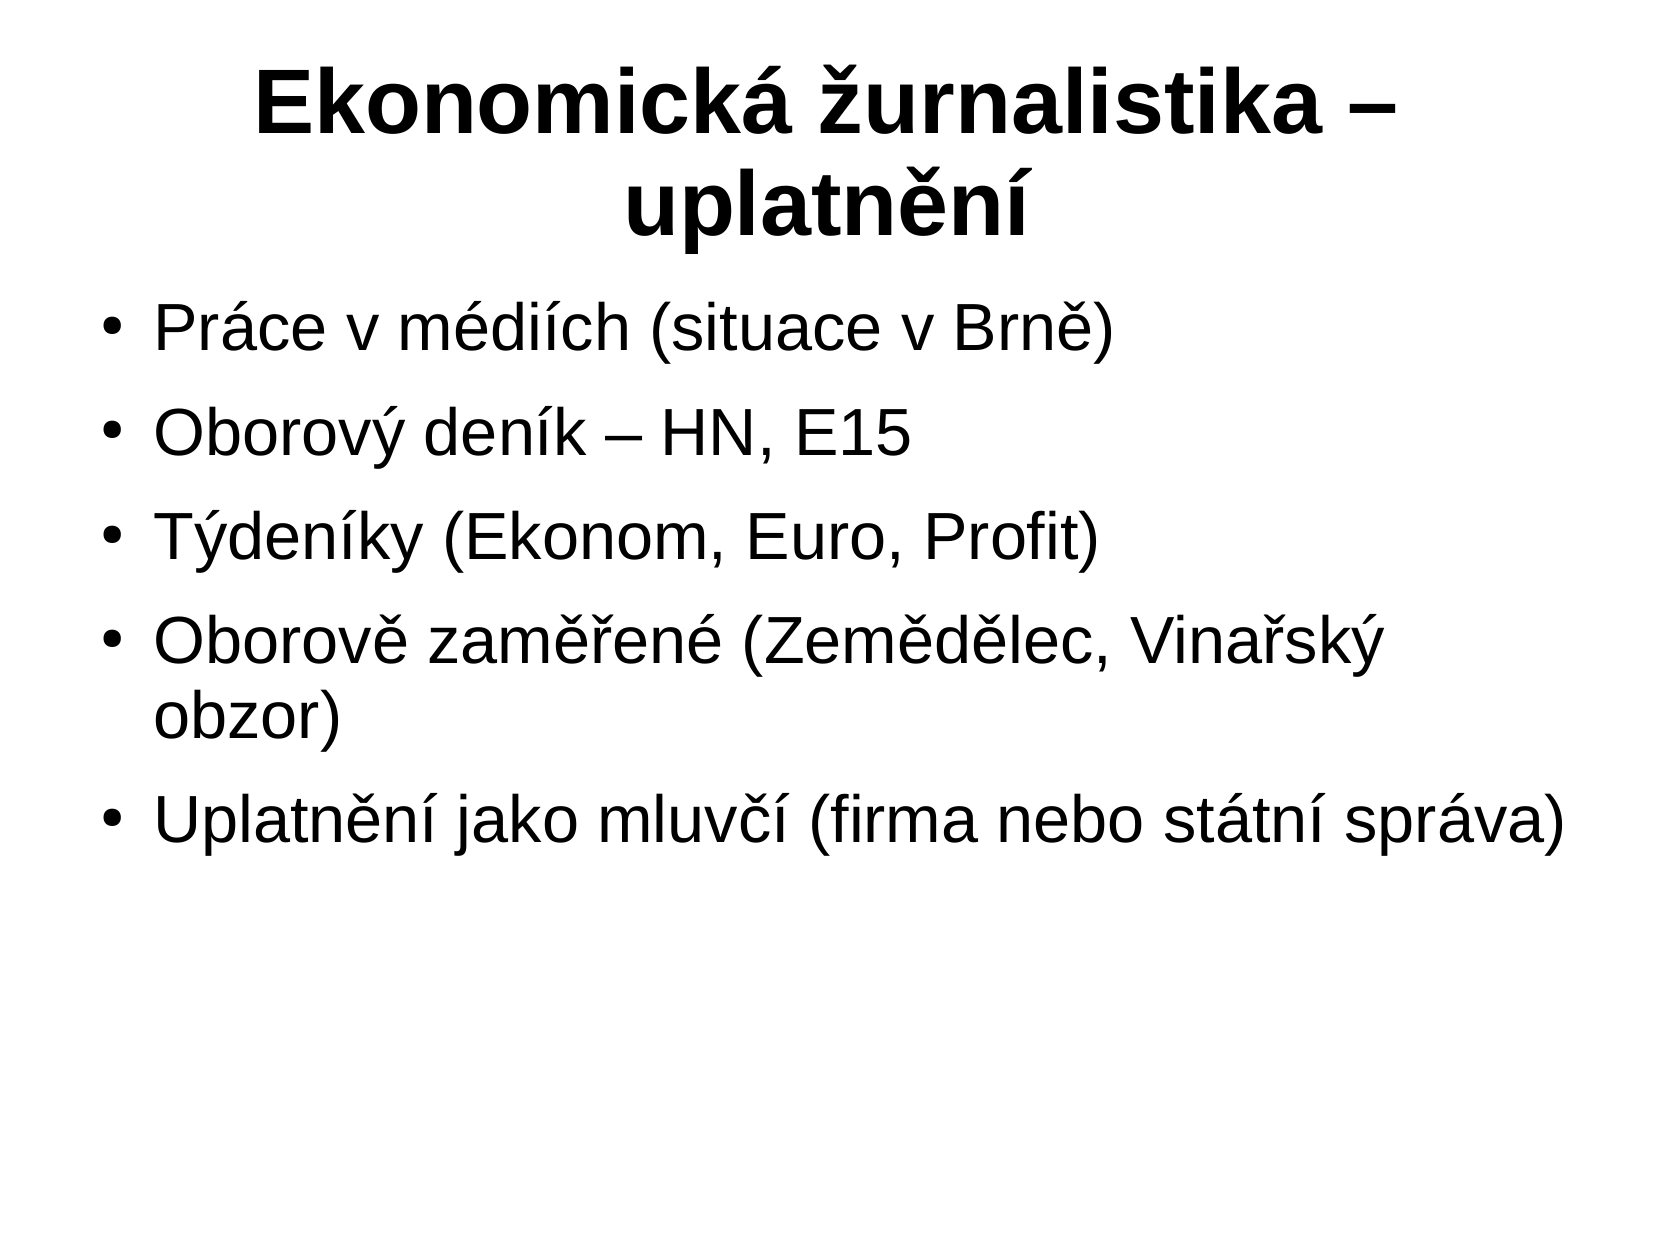

# Ekonomická žurnalistika – uplatnění
Práce v médiích (situace v Brně)
Oborový deník – HN, E15
Týdeníky (Ekonom, Euro, Profit)
Oborově zaměřené (Zemědělec, Vinařský obzor)
Uplatnění jako mluvčí (firma nebo státní správa)